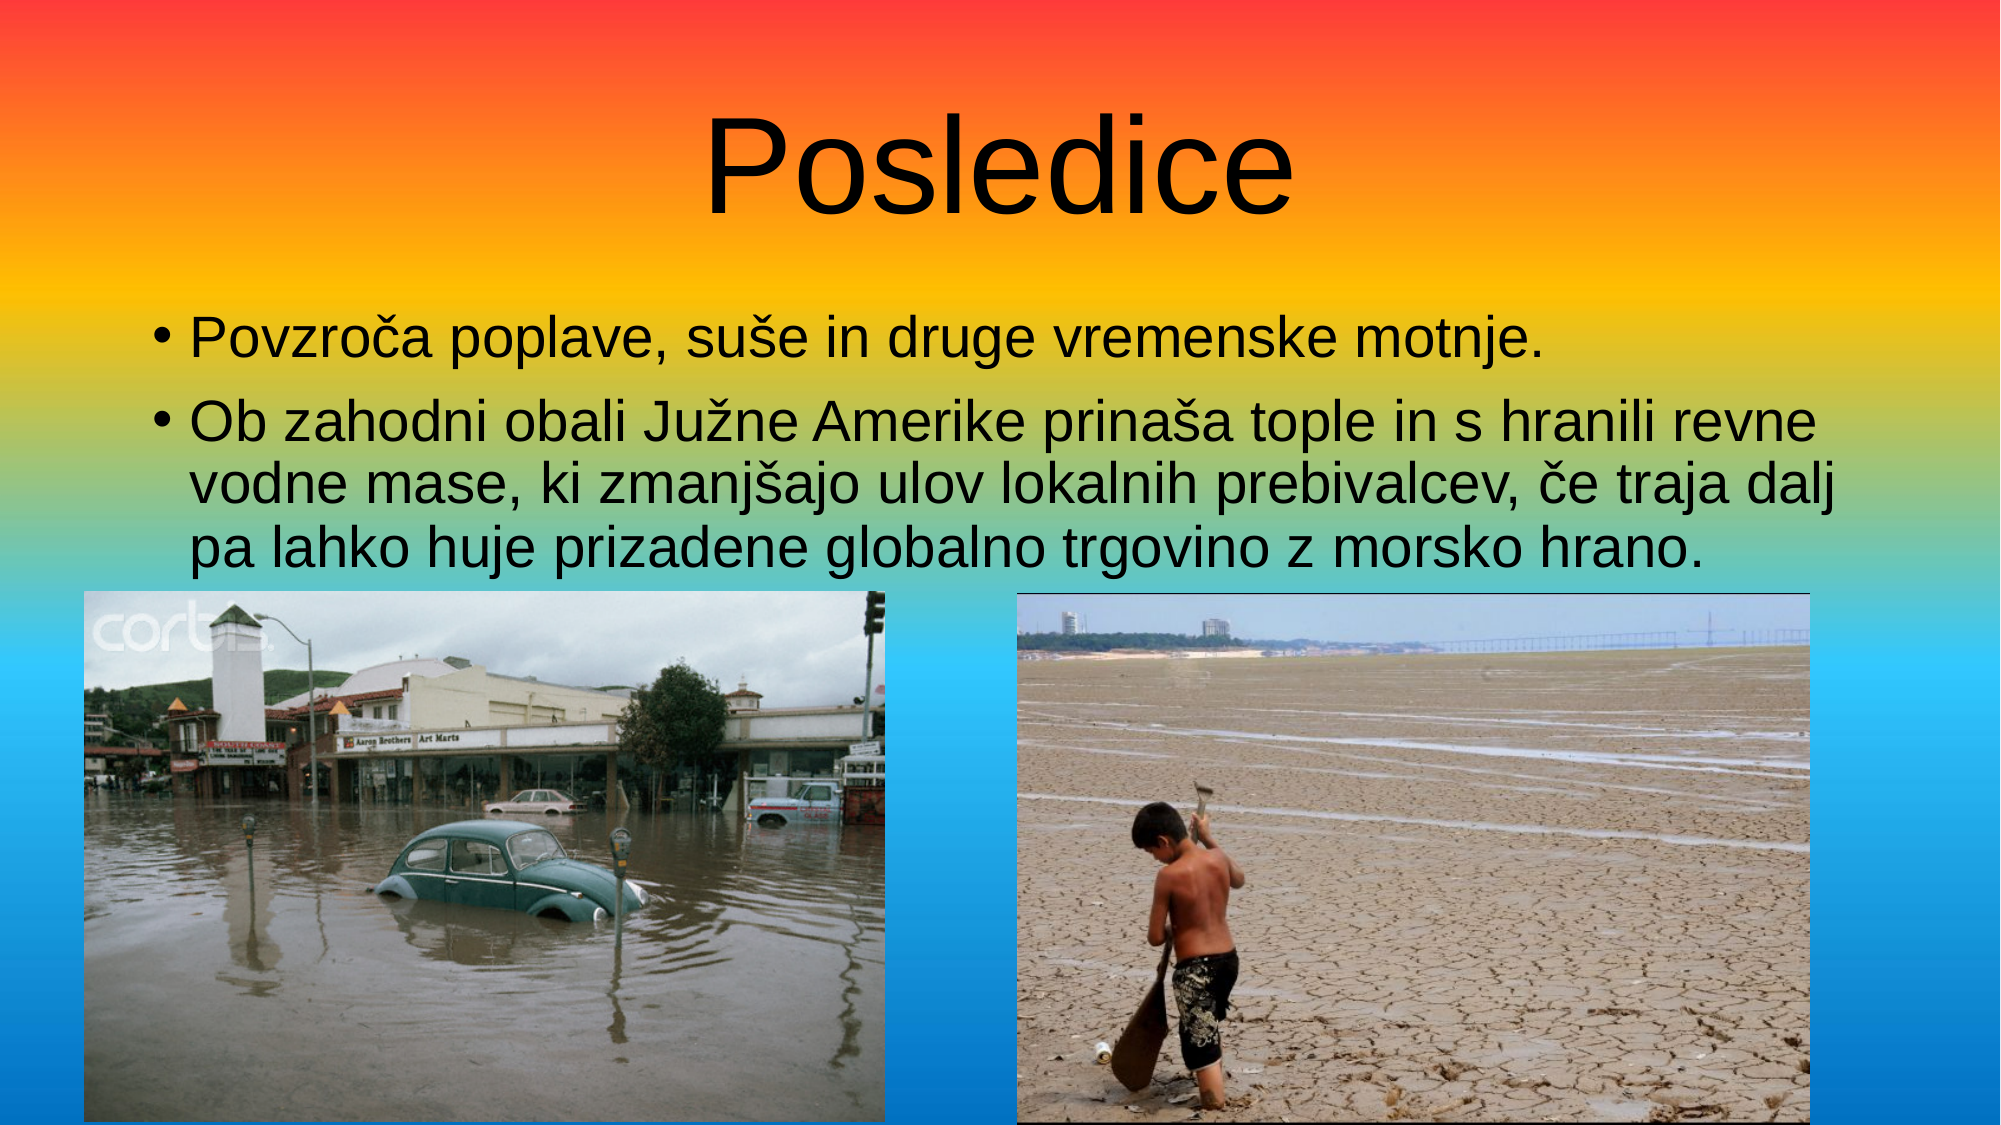

# Posledice
Povzroča poplave, suše in druge vremenske motnje.
Ob zahodni obali Južne Amerike prinaša tople in s hranili revne vodne mase, ki zmanjšajo ulov lokalnih prebivalcev, če traja dalj pa lahko huje prizadene globalno trgovino z morsko hrano.